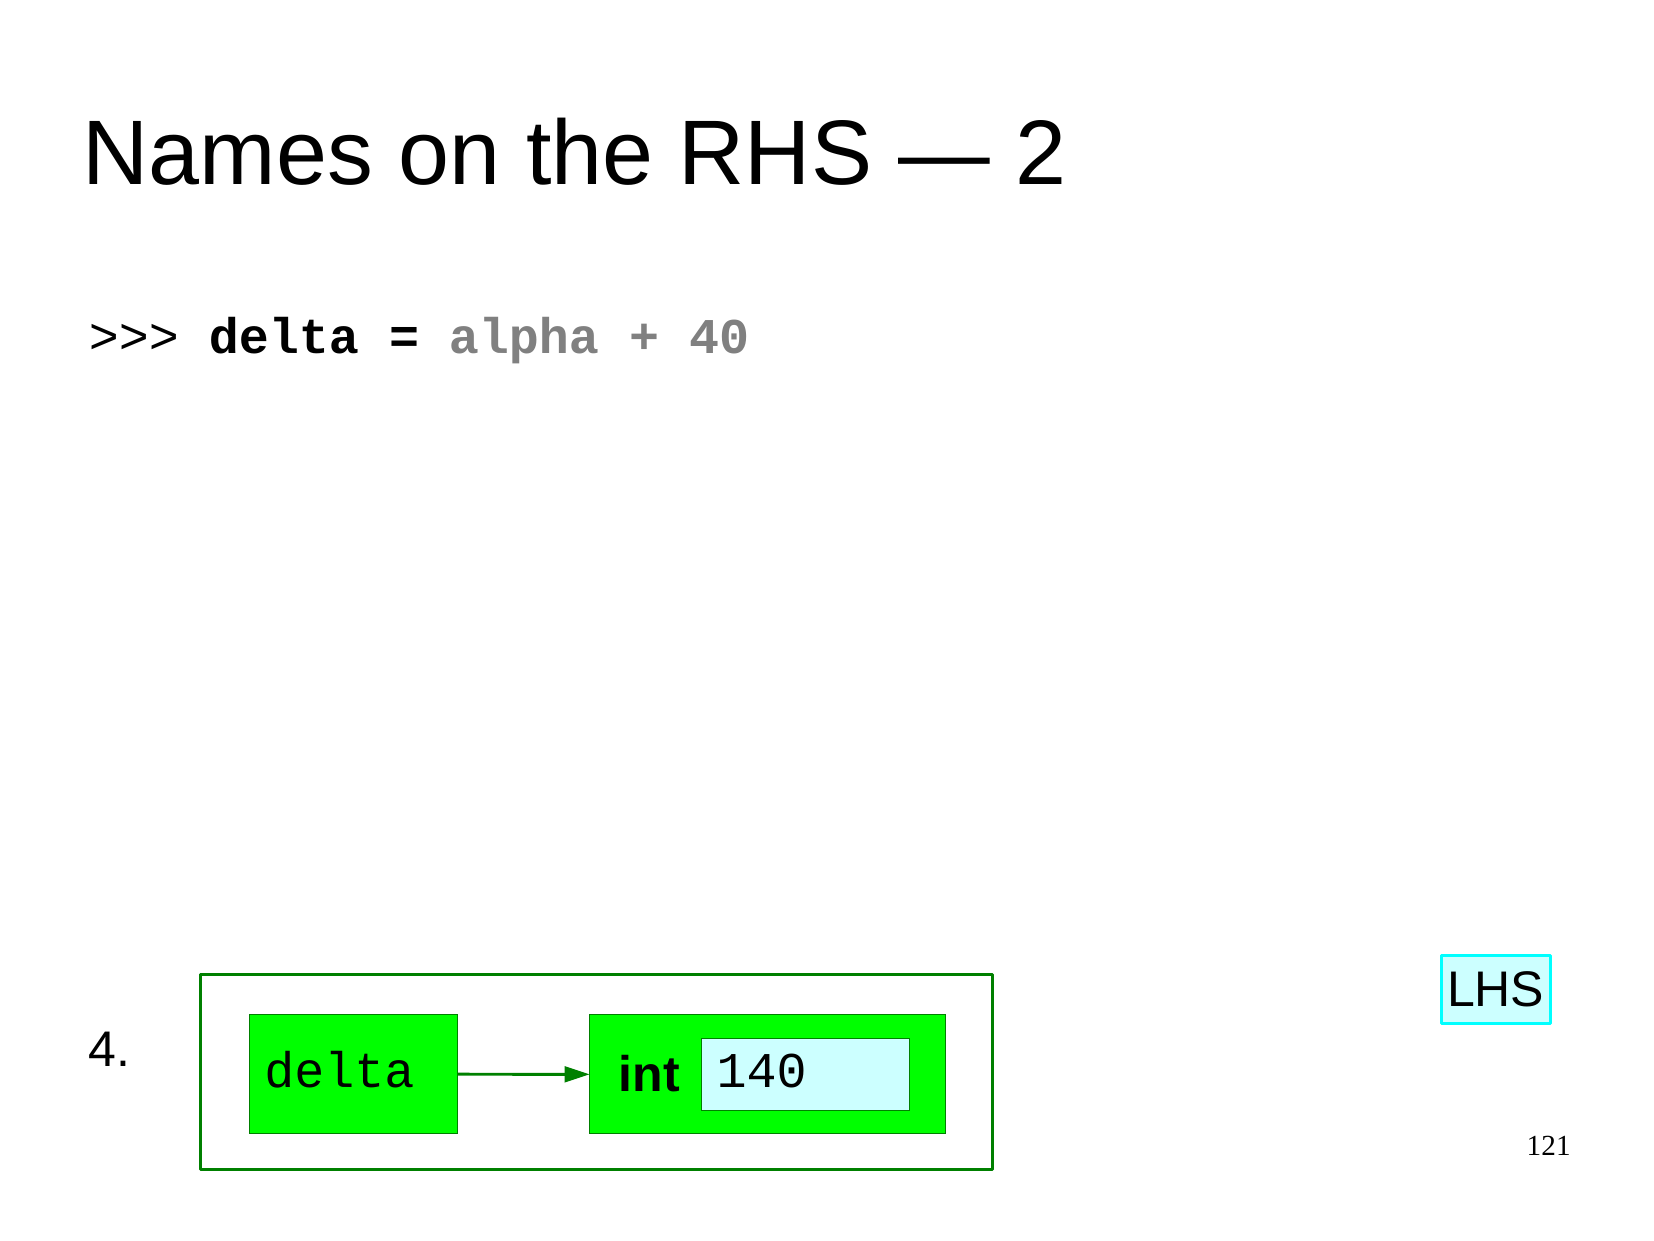

# Names on the RHS — 2
>>>
delta = alpha + 40
LHS
4.
delta
int
140
121